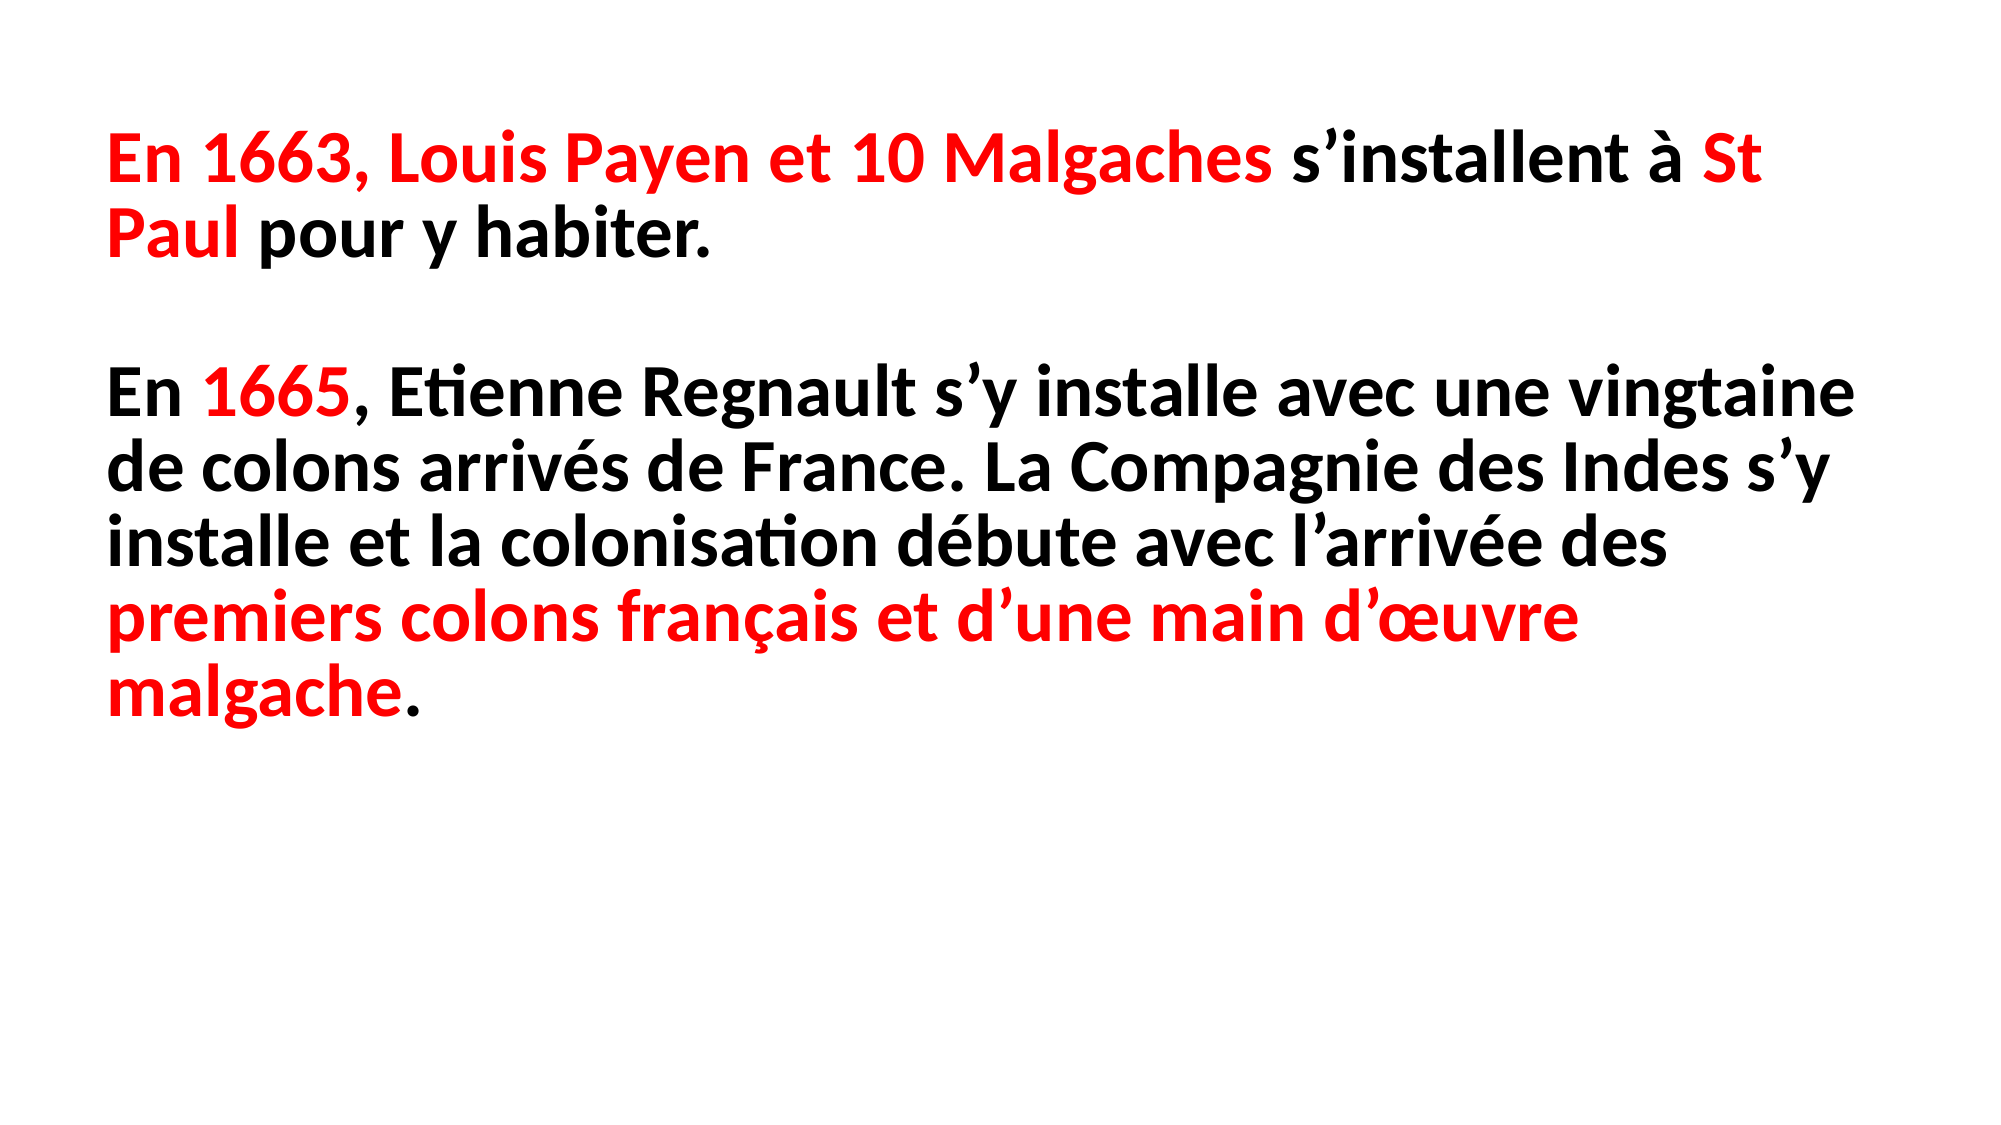

En 1663, Louis Payen et 10 Malgaches s’installent à St Paul pour y habiter.
En 1665, Etienne Regnault s’y installe avec une vingtaine de colons arrivés de France. La Compagnie des Indes s’y installe et la colonisation débute avec l’arrivée des premiers colons français et d’une main d’œuvre malgache.